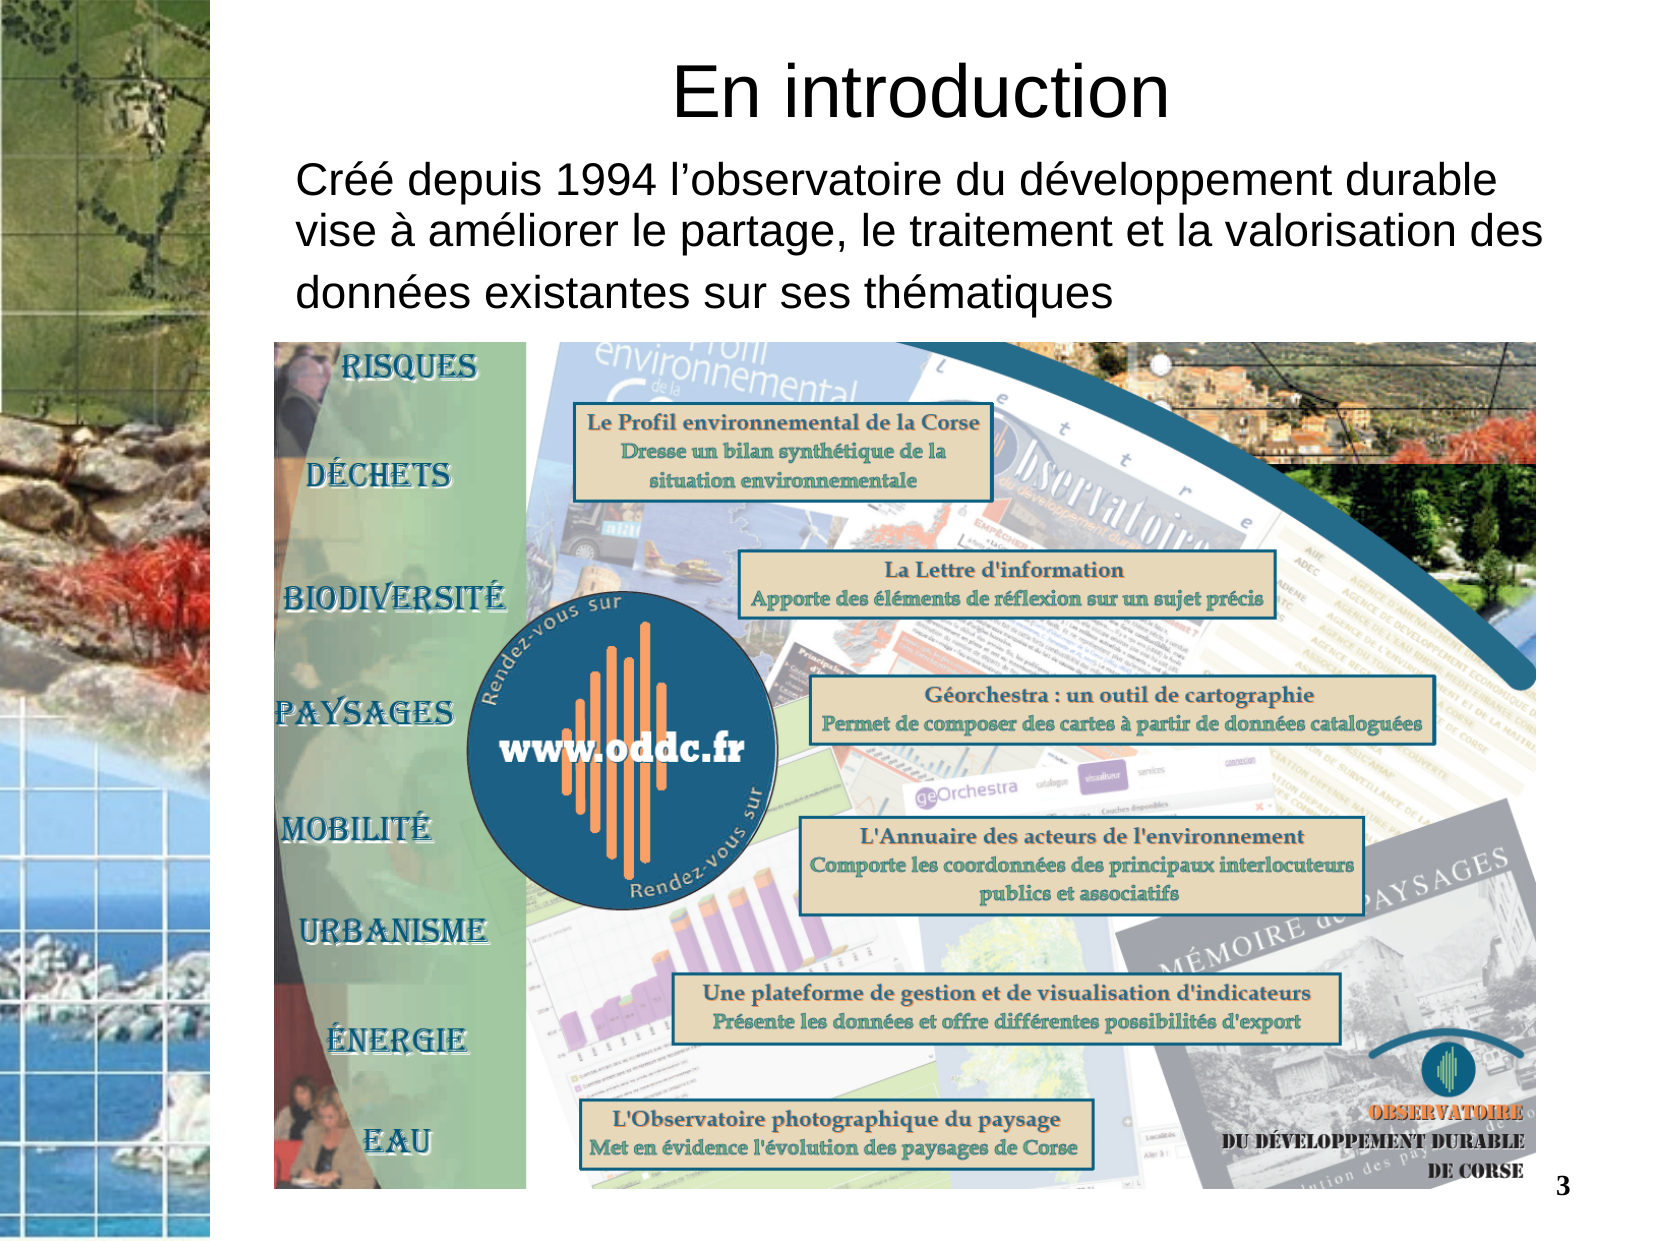

# En introduction
Créé depuis 1994 l’observatoire du développement durable vise à améliorer le partage, le traitement et la valorisation des données existantes sur ses thématiques
3